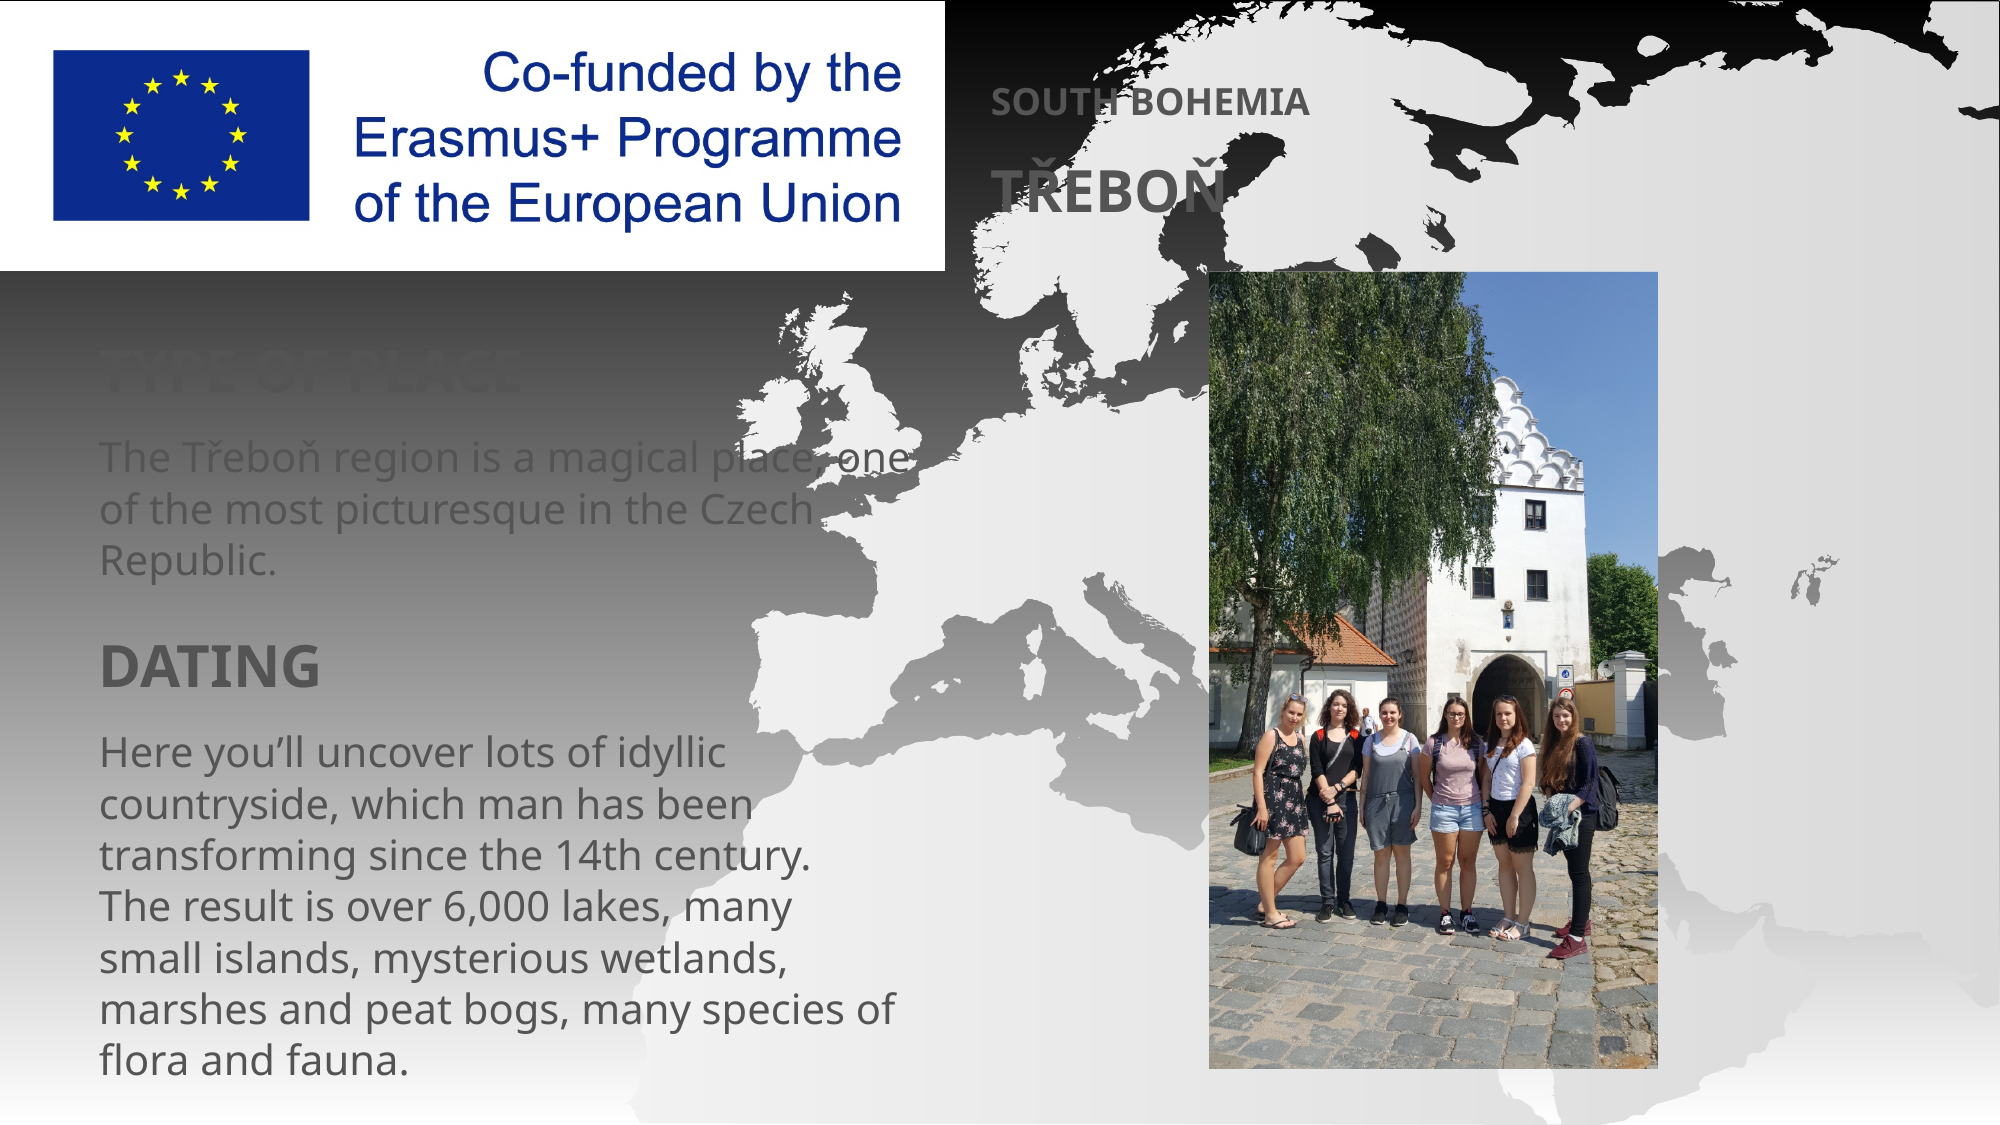

SOUTH BOHEMIA
TŘEBOŇ
TYPE OF PLACE
The Třeboň region is a magical place, one of the most picturesque in the Czech Republic.
DATING
Here you’ll uncover lots of idyllic countryside, which man has been transforming since the 14th century.
The result is over 6,000 lakes, many small islands, mysterious wetlands, marshes and peat bogs, many species of flora and fauna.